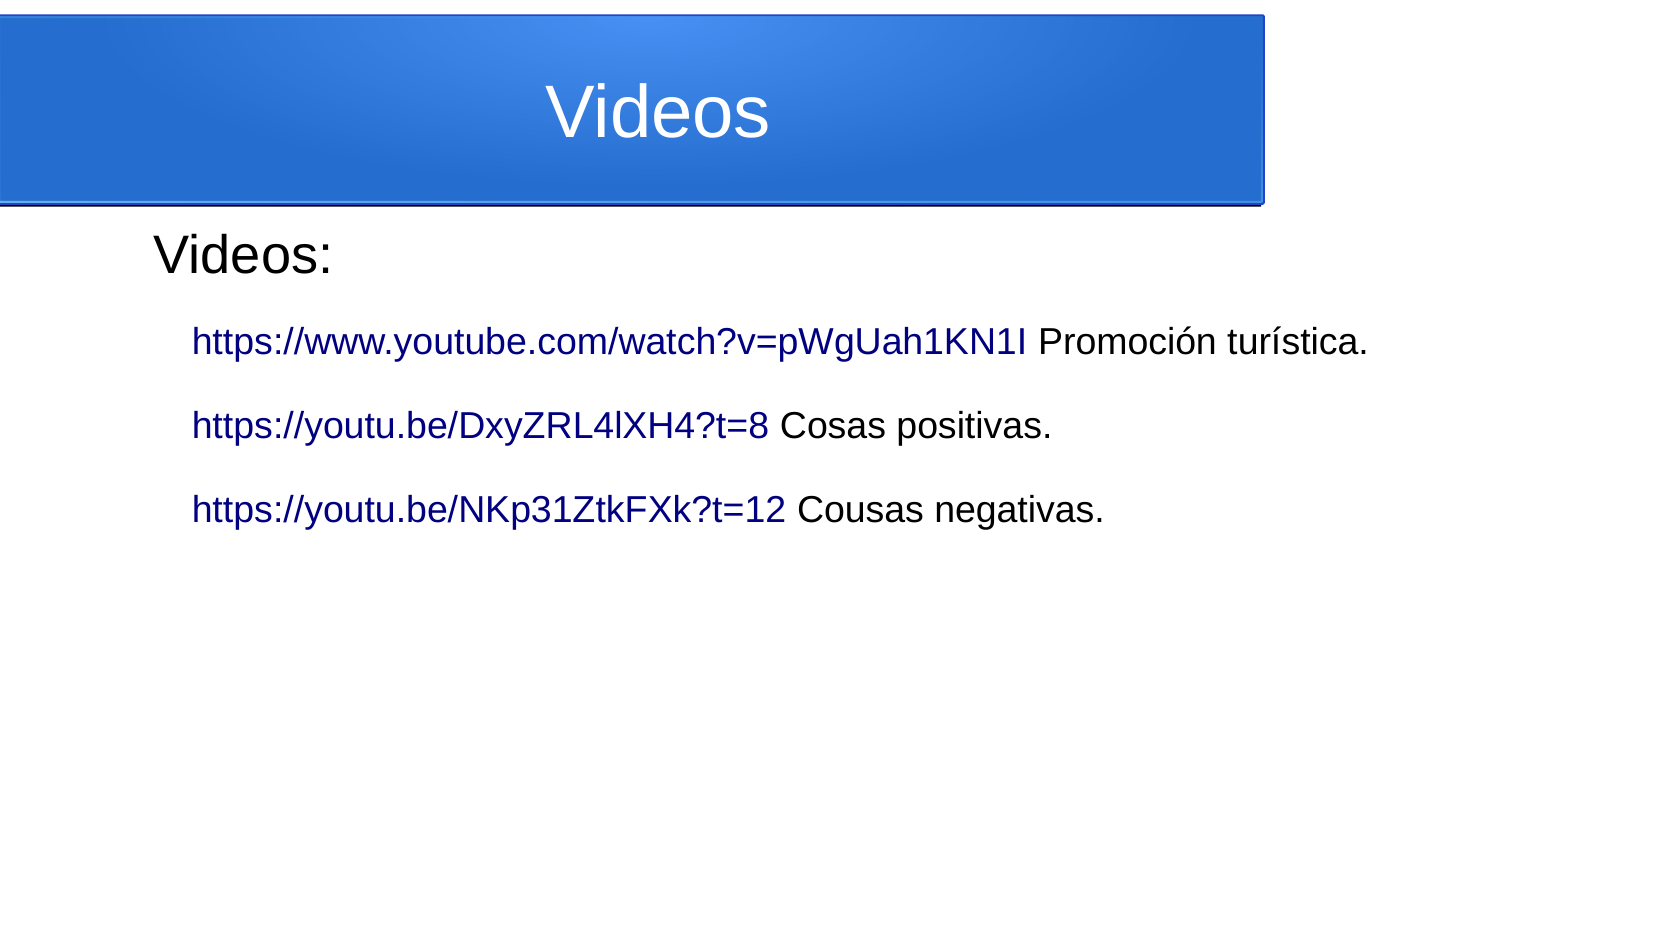

# Videos
Videos:
https://www.youtube.com/watch?v=pWgUah1KN1I Promoción turística.
https://youtu.be/DxyZRL4lXH4?t=8 Cosas positivas.
https://youtu.be/NKp31ZtkFXk?t=12 Cousas negativas.